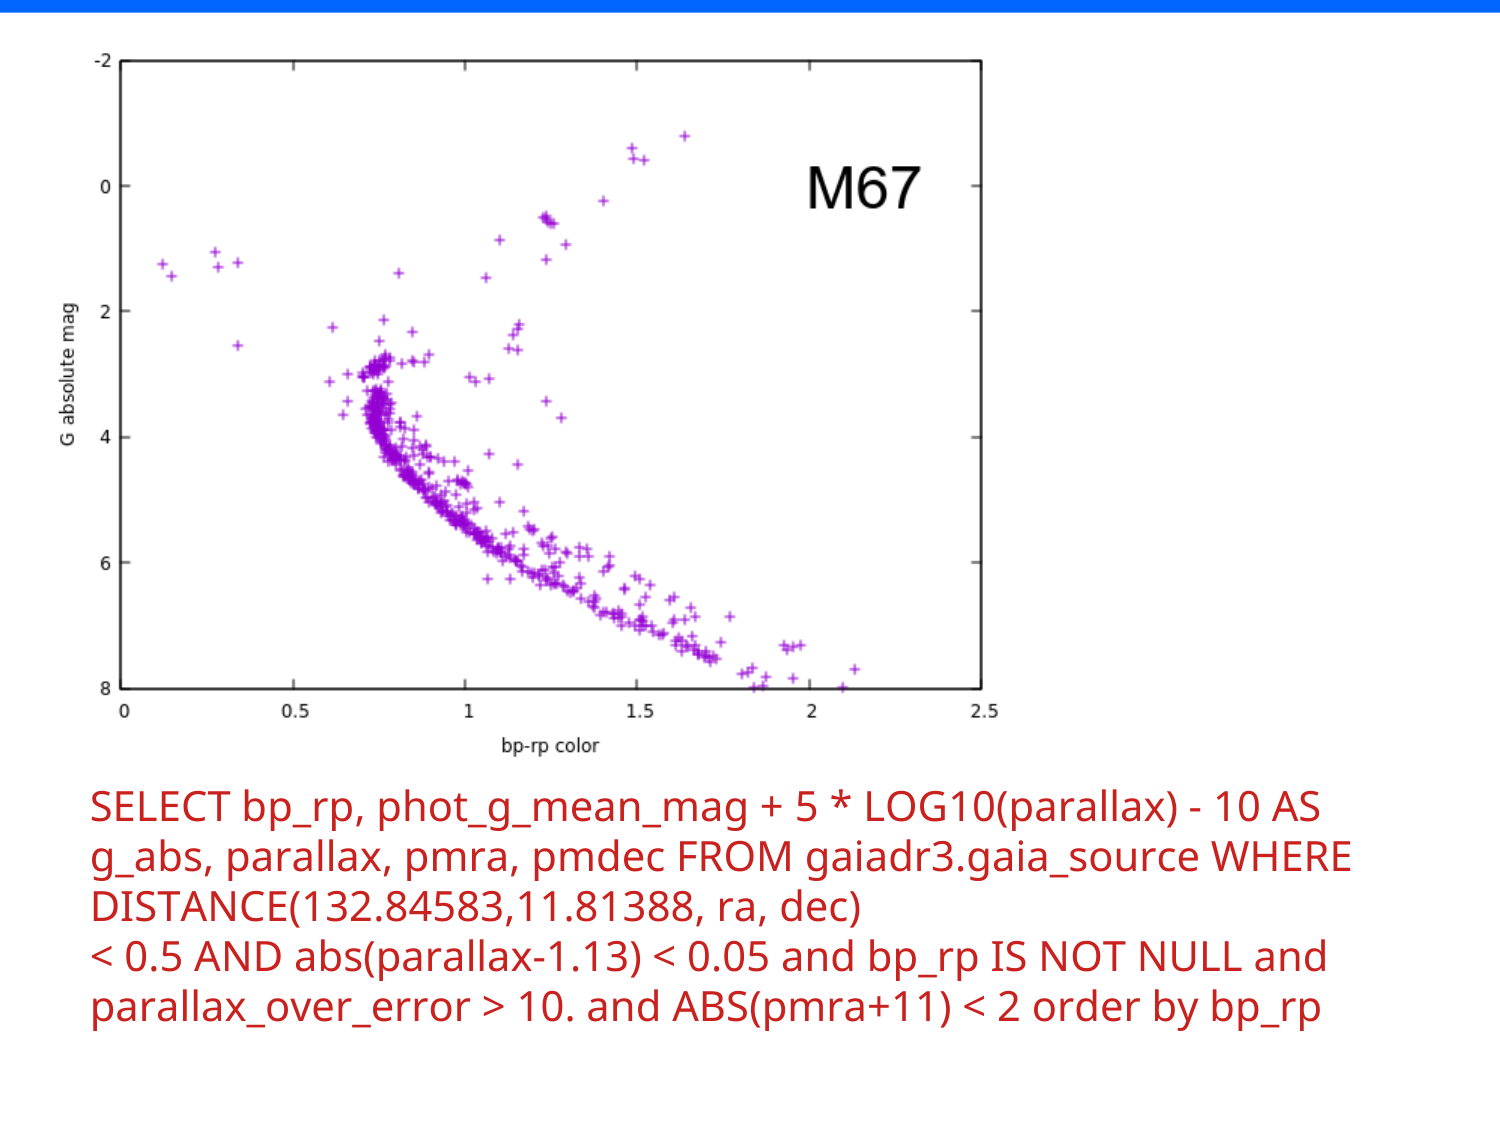

SELECT bp_rp, phot_g_mean_mag + 5 * LOG10(parallax) - 10 AS g_abs, parallax, pmra, pmdec FROM gaiadr3.gaia_source WHERE DISTANCE(132.84583,11.81388, ra, dec)
< 0.5 AND abs(parallax-1.13) < 0.05 and bp_rp IS NOT NULL and parallax_over_error > 10. and ABS(pmra+11) < 2 order by bp_rp
38